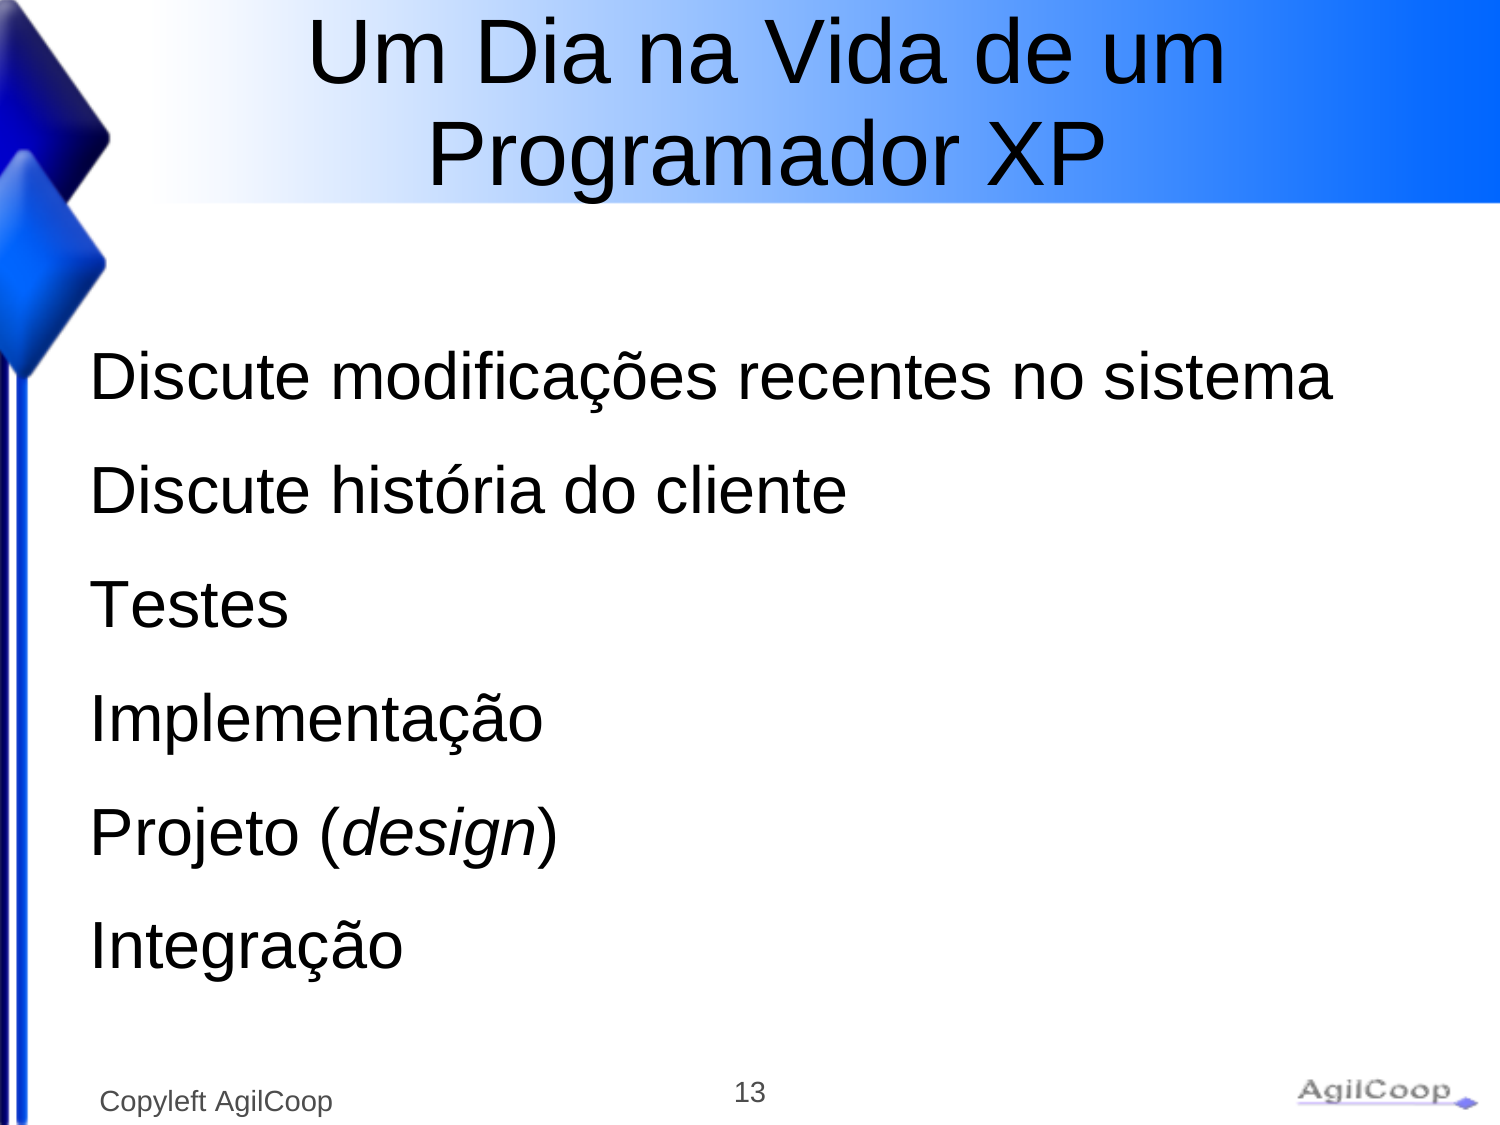

# Um Dia na Vida de um Programador XP
Discute modificações recentes no sistema
Discute história do cliente
Testes
Implementação
Projeto (design)
Integração
13